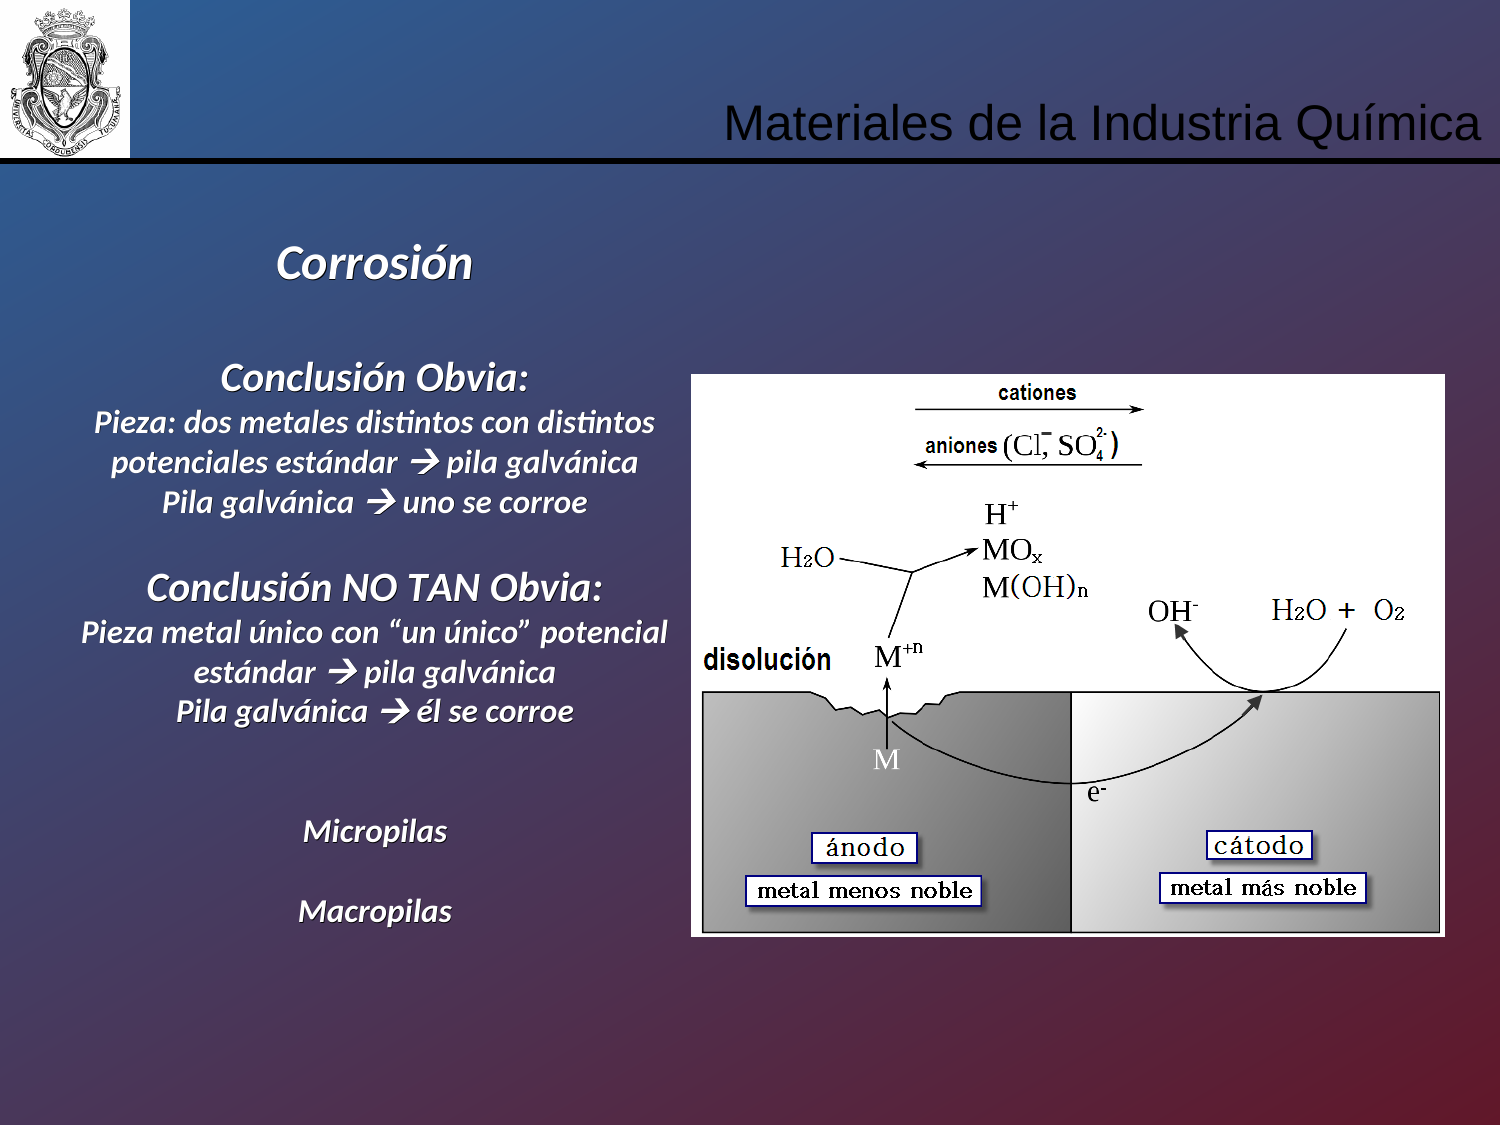

Materiales de la Industria Química
Corrosión
Conclusión Obvia:
Pieza: dos metales distintos con distintos potenciales estándar  pila galvánica
Pila galvánica  uno se corroe
Conclusión NO TAN Obvia:
Pieza metal único con “un único” potencial estándar  pila galvánica
Pila galvánica  él se corroe
Micropilas
Macropilas